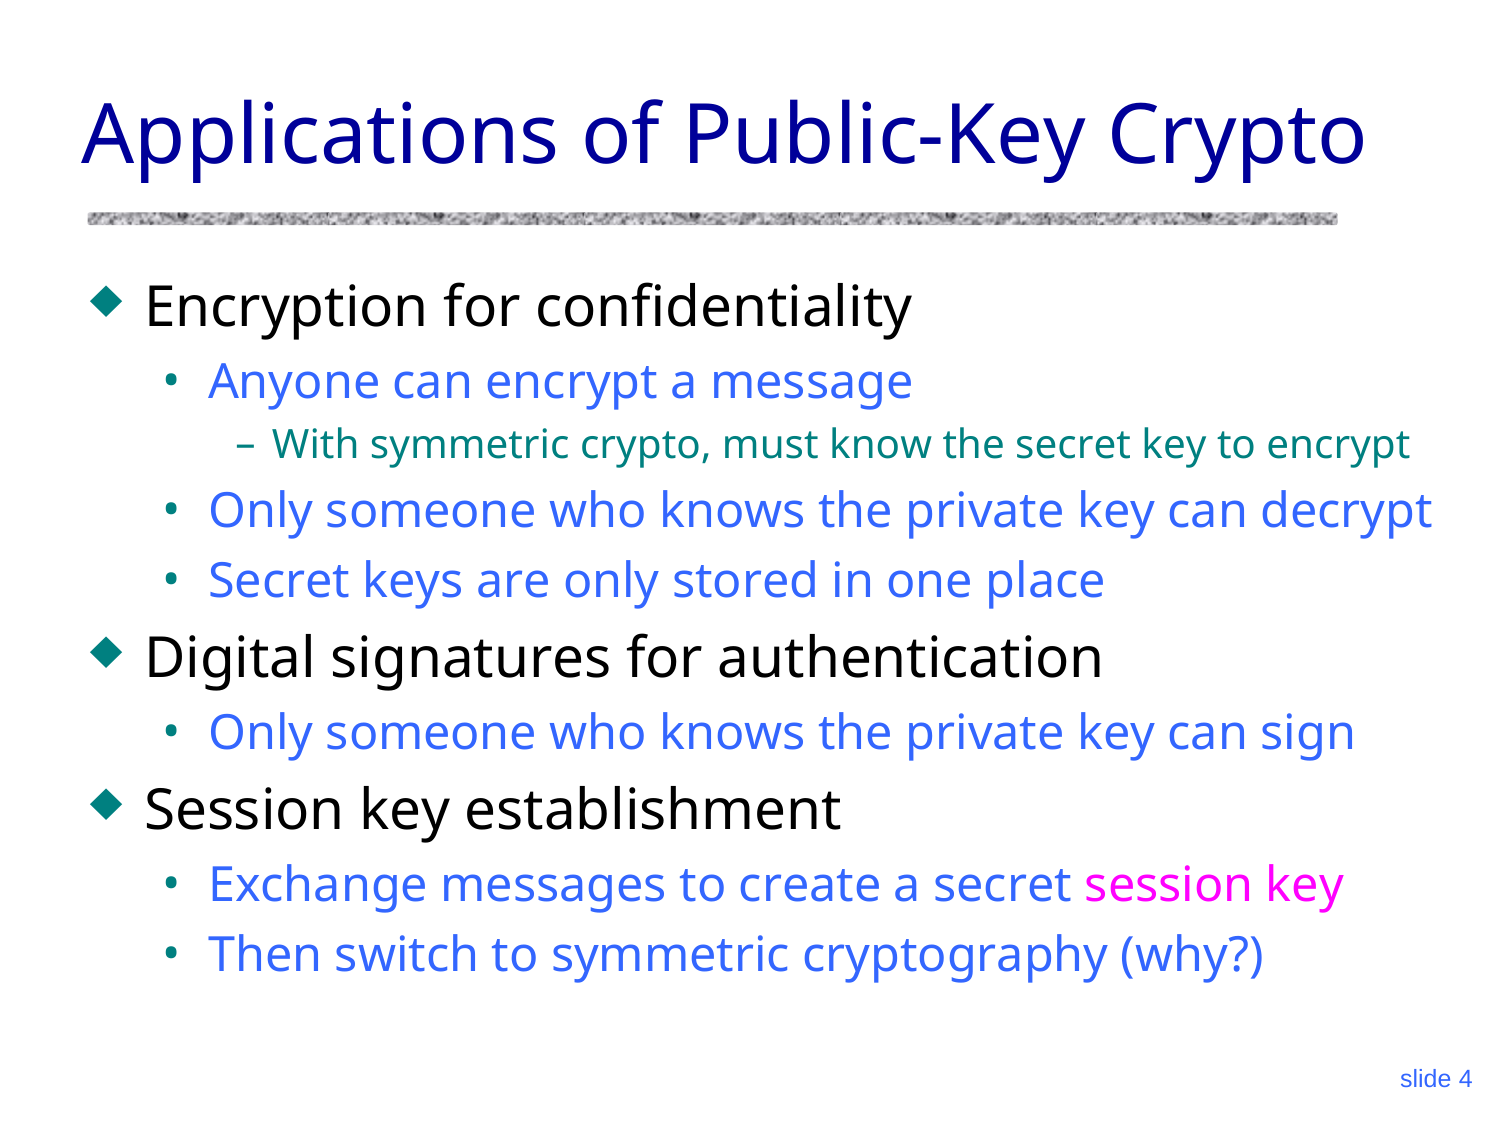

# Applications of Public-Key Crypto
Encryption for confidentiality
Anyone can encrypt a message
With symmetric crypto, must know the secret key to encrypt
Only someone who knows the private key can decrypt
Secret keys are only stored in one place
Digital signatures for authentication
Only someone who knows the private key can sign
Session key establishment
Exchange messages to create a secret session key
Then switch to symmetric cryptography (why?)
slide